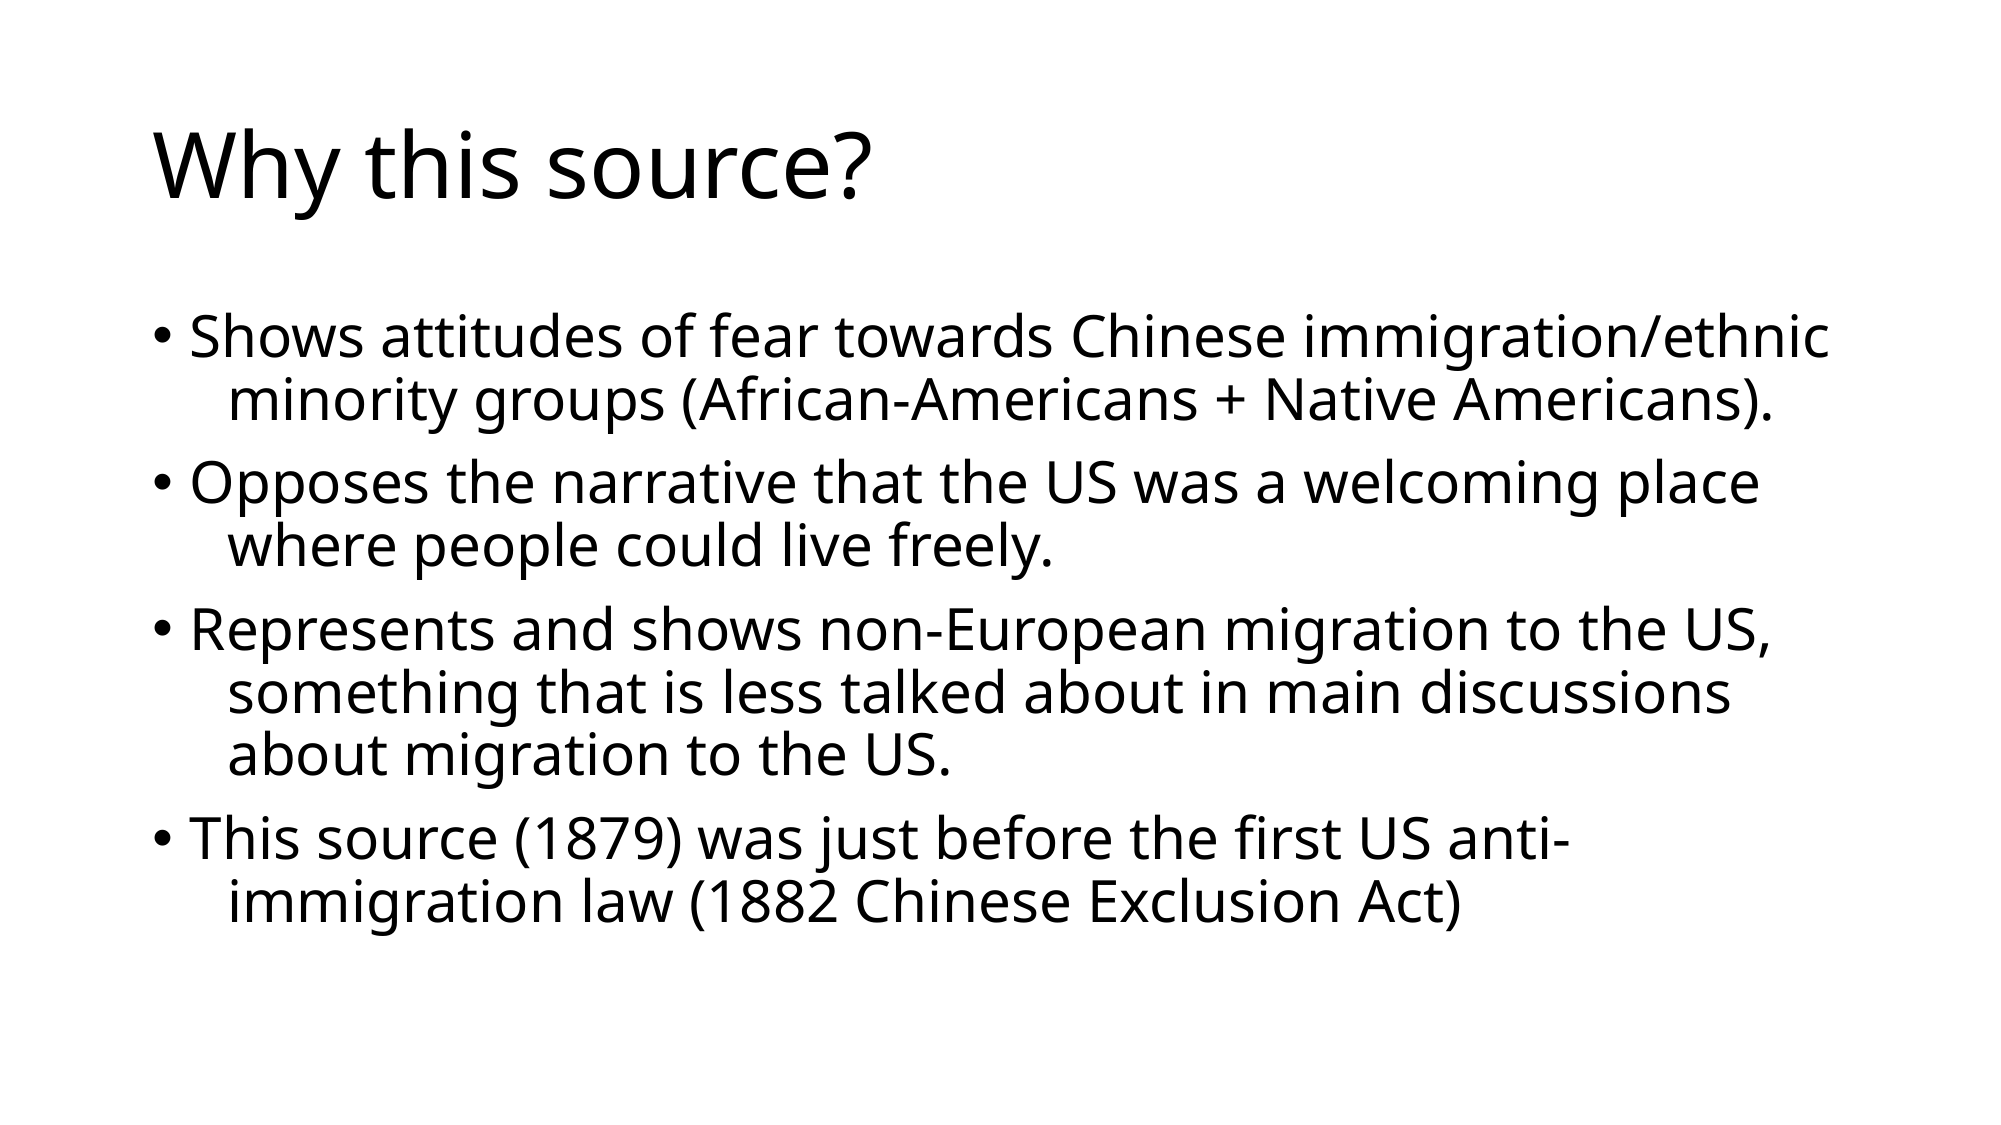

# Why this source?
Shows attitudes of fear towards Chinese immigration/ethnic minority groups (African-Americans + Native Americans).
Opposes the narrative that the US was a welcoming place where people could live freely.
Represents and shows non-European migration to the US, something that is less talked about in main discussions about migration to the US.
This source (1879) was just before the first US anti-immigration law (1882 Chinese Exclusion Act)